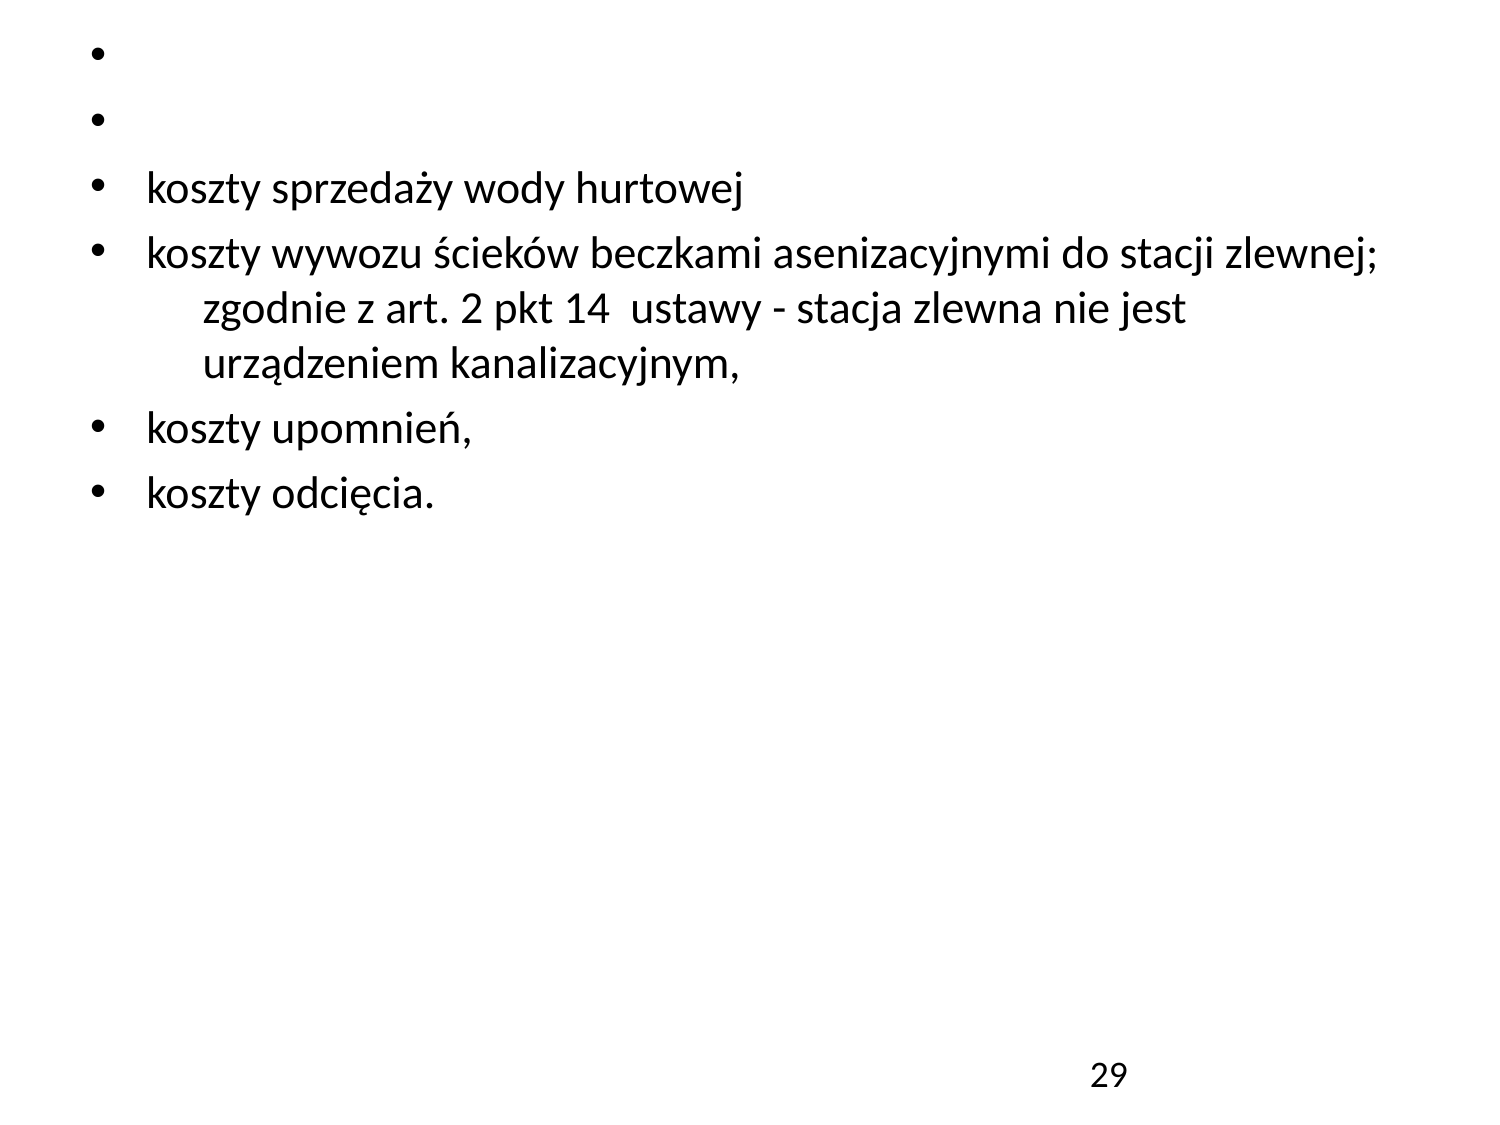

#
koszty sprzedaży wody hurtowej
koszty wywozu ścieków beczkami asenizacyjnymi do stacji zlewnej; zgodnie z art. 2 pkt 14 ustawy - stacja zlewna nie jest urządzeniem kanalizacyjnym,
koszty upomnień,
koszty odcięcia.